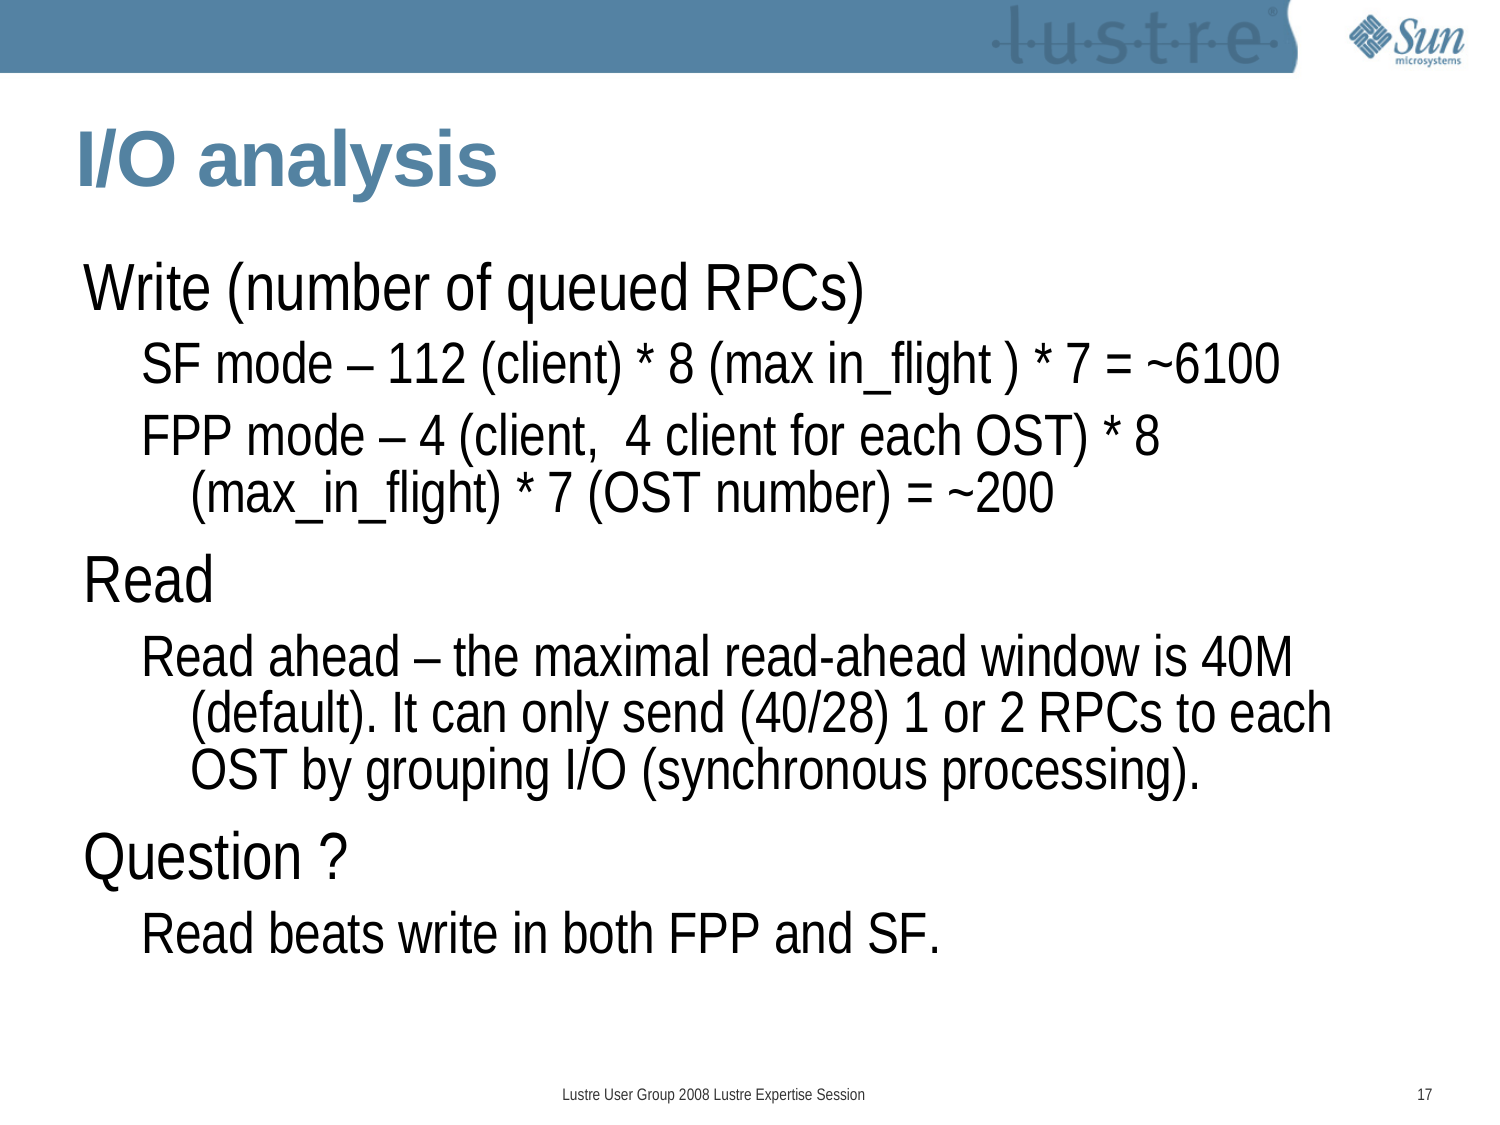

# I/O analysis
Write (number of queued RPCs)
SF mode – 112 (client) * 8 (max in_flight ) * 7 = ~6100
FPP mode – 4 (client, 4 client for each OST) * 8 (max_in_flight) * 7 (OST number) = ~200
Read
Read ahead – the maximal read-ahead window is 40M (default). It can only send (40/28) 1 or 2 RPCs to each OST by grouping I/O (synchronous processing).
Question ?
Read beats write in both FPP and SF.